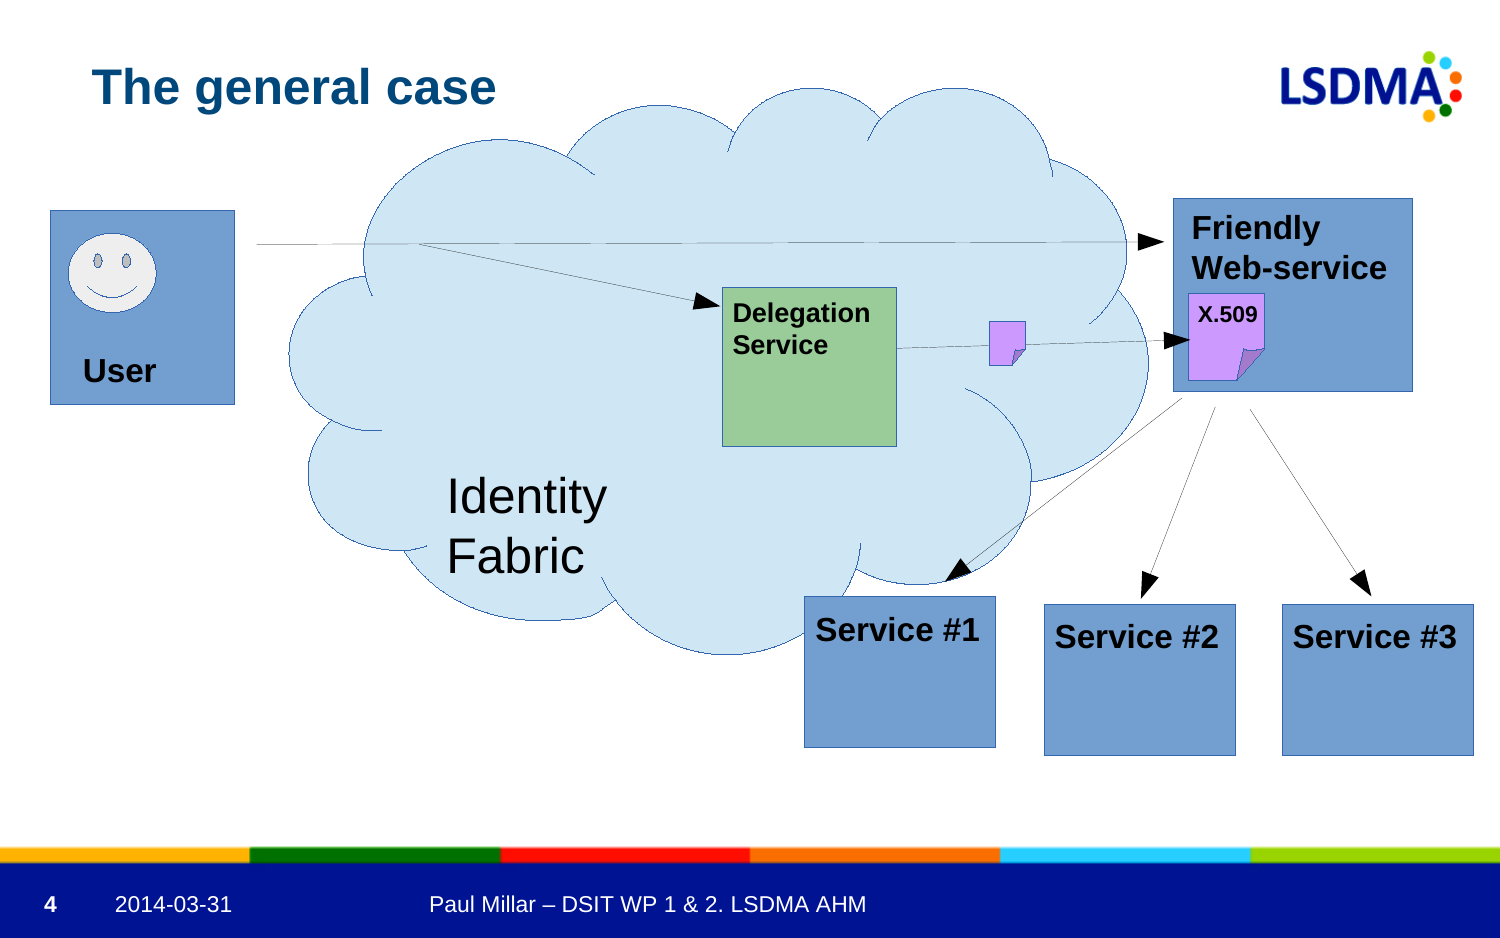

# The general case
Friendly
Web-service
Delegation
Service
X.509
User
Identity
Fabric
Service #1
Service #1
Service #2
Service #3